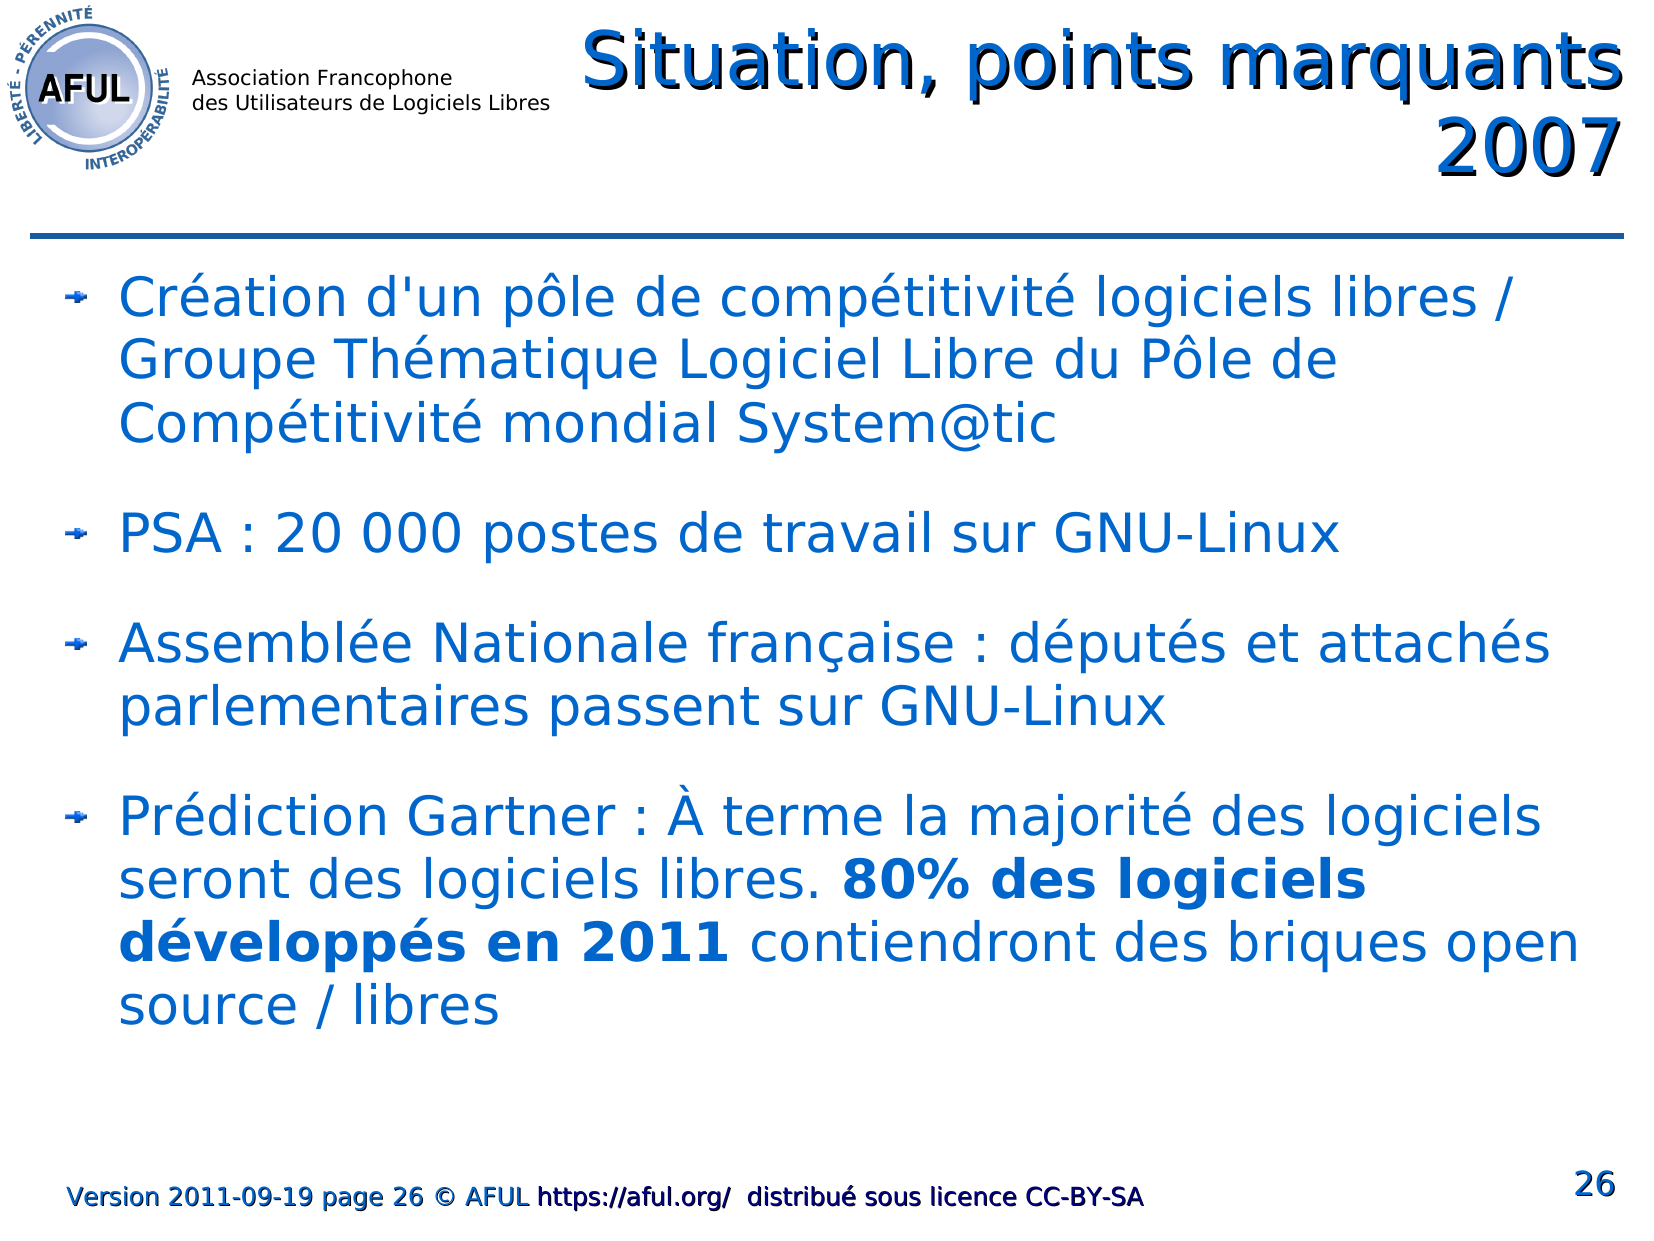

# Situation, points marquants 2007
Création d'un pôle de compétitivité logiciels libres /
Groupe Thématique Logiciel Libre du Pôle de Compétitivité mondial System@tic
PSA : 20 000 postes de travail sur GNU-Linux
Assemblée Nationale française : députés et attachés parlementaires passent sur GNU-Linux
Prédiction Gartner : À terme la majorité des logiciels seront des logiciels libres. 80% des logiciels développés en 2011 contiendront des briques open source / libres